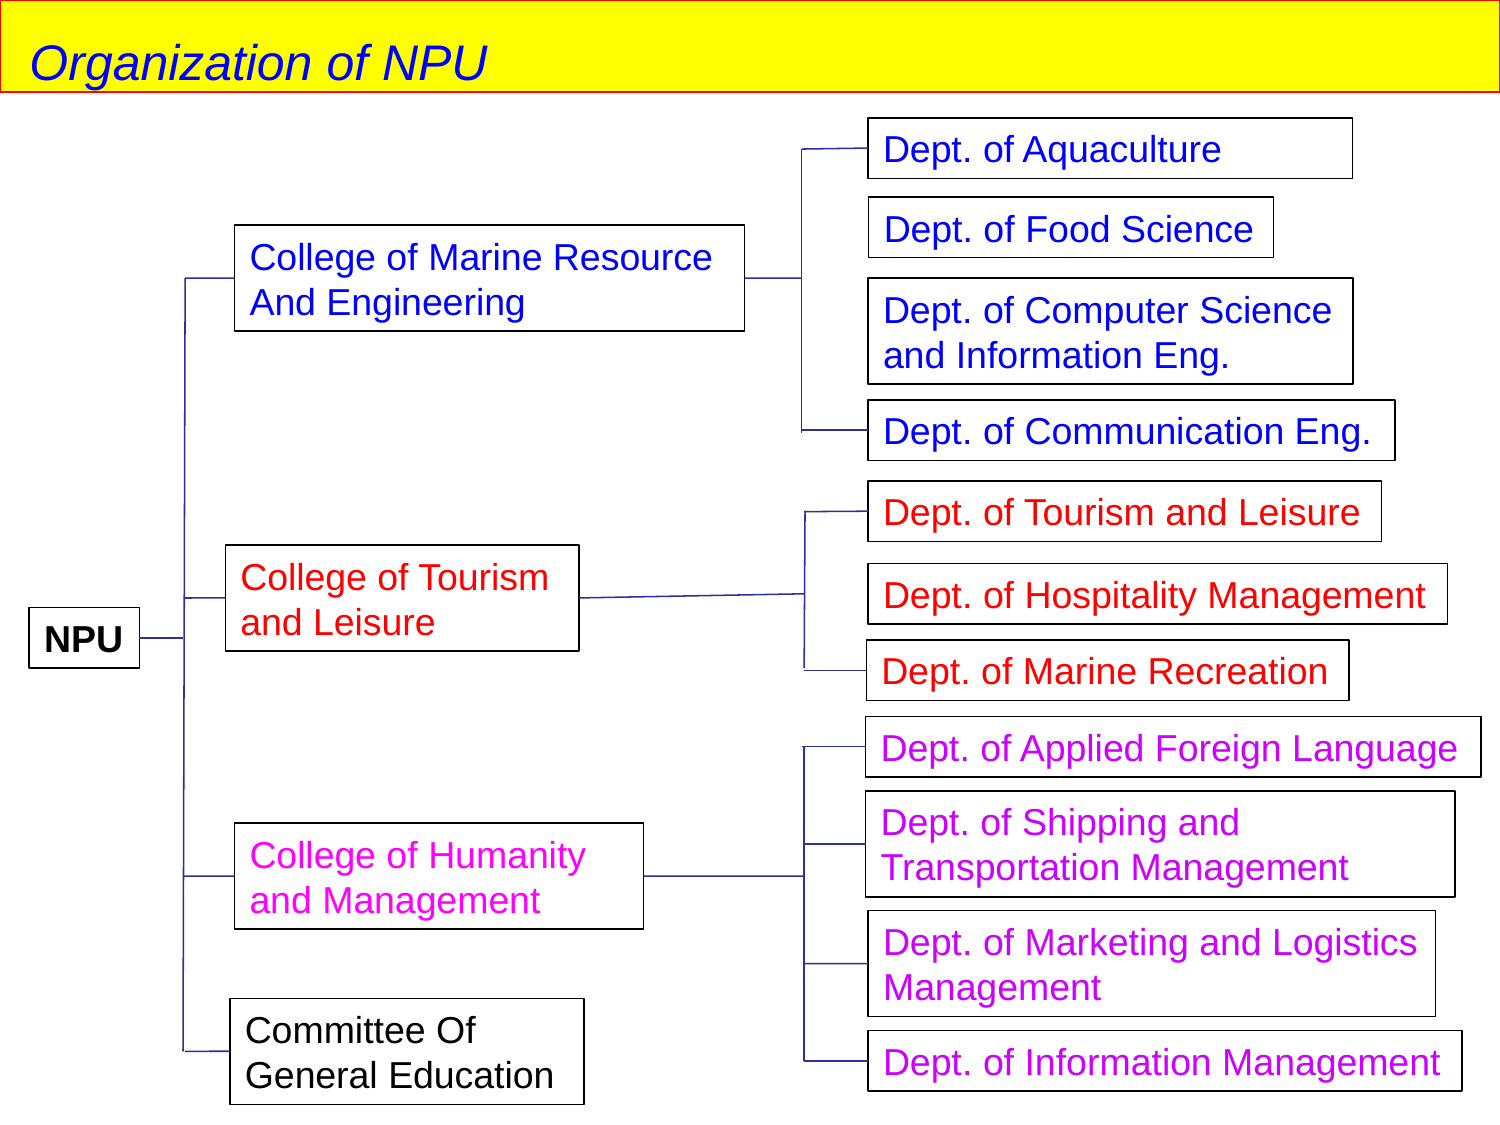

Organization of NPU
Dept. of Aquaculture
Dept. of Food Science
College of Marine Resource
And Engineering
Dept. of Computer Science and Information Eng.
Dept. of Communication Eng.
Dept. of Tourism and Leisure
College of Tourism
and Leisure
Dept. of Hospitality Management
NPU
Dept. of Marine Recreation
Dept. of Applied Foreign Language
Dept. of Shipping and Transportation Management
College of Humanity
and Management
Dept. of Marketing and Logistics Management
Committee Of
General Education
Dept. of Information Management